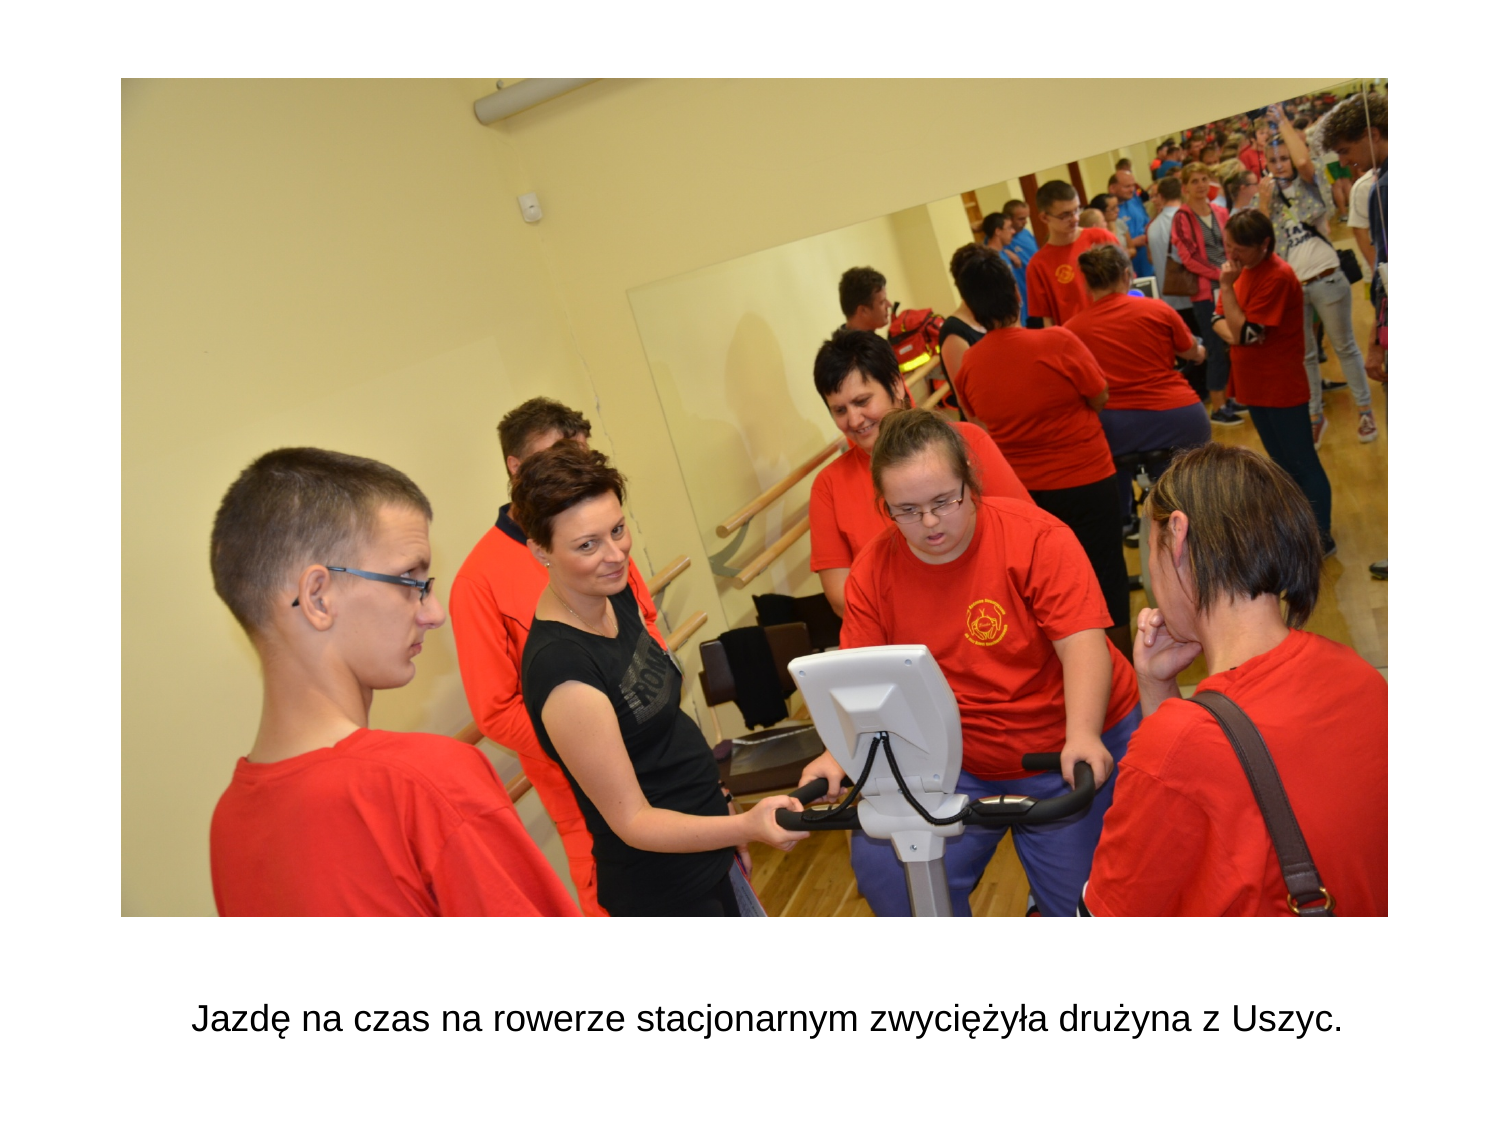

Jazdę na czas na rowerze stacjonarnym zwyciężyła drużyna z Uszyc.